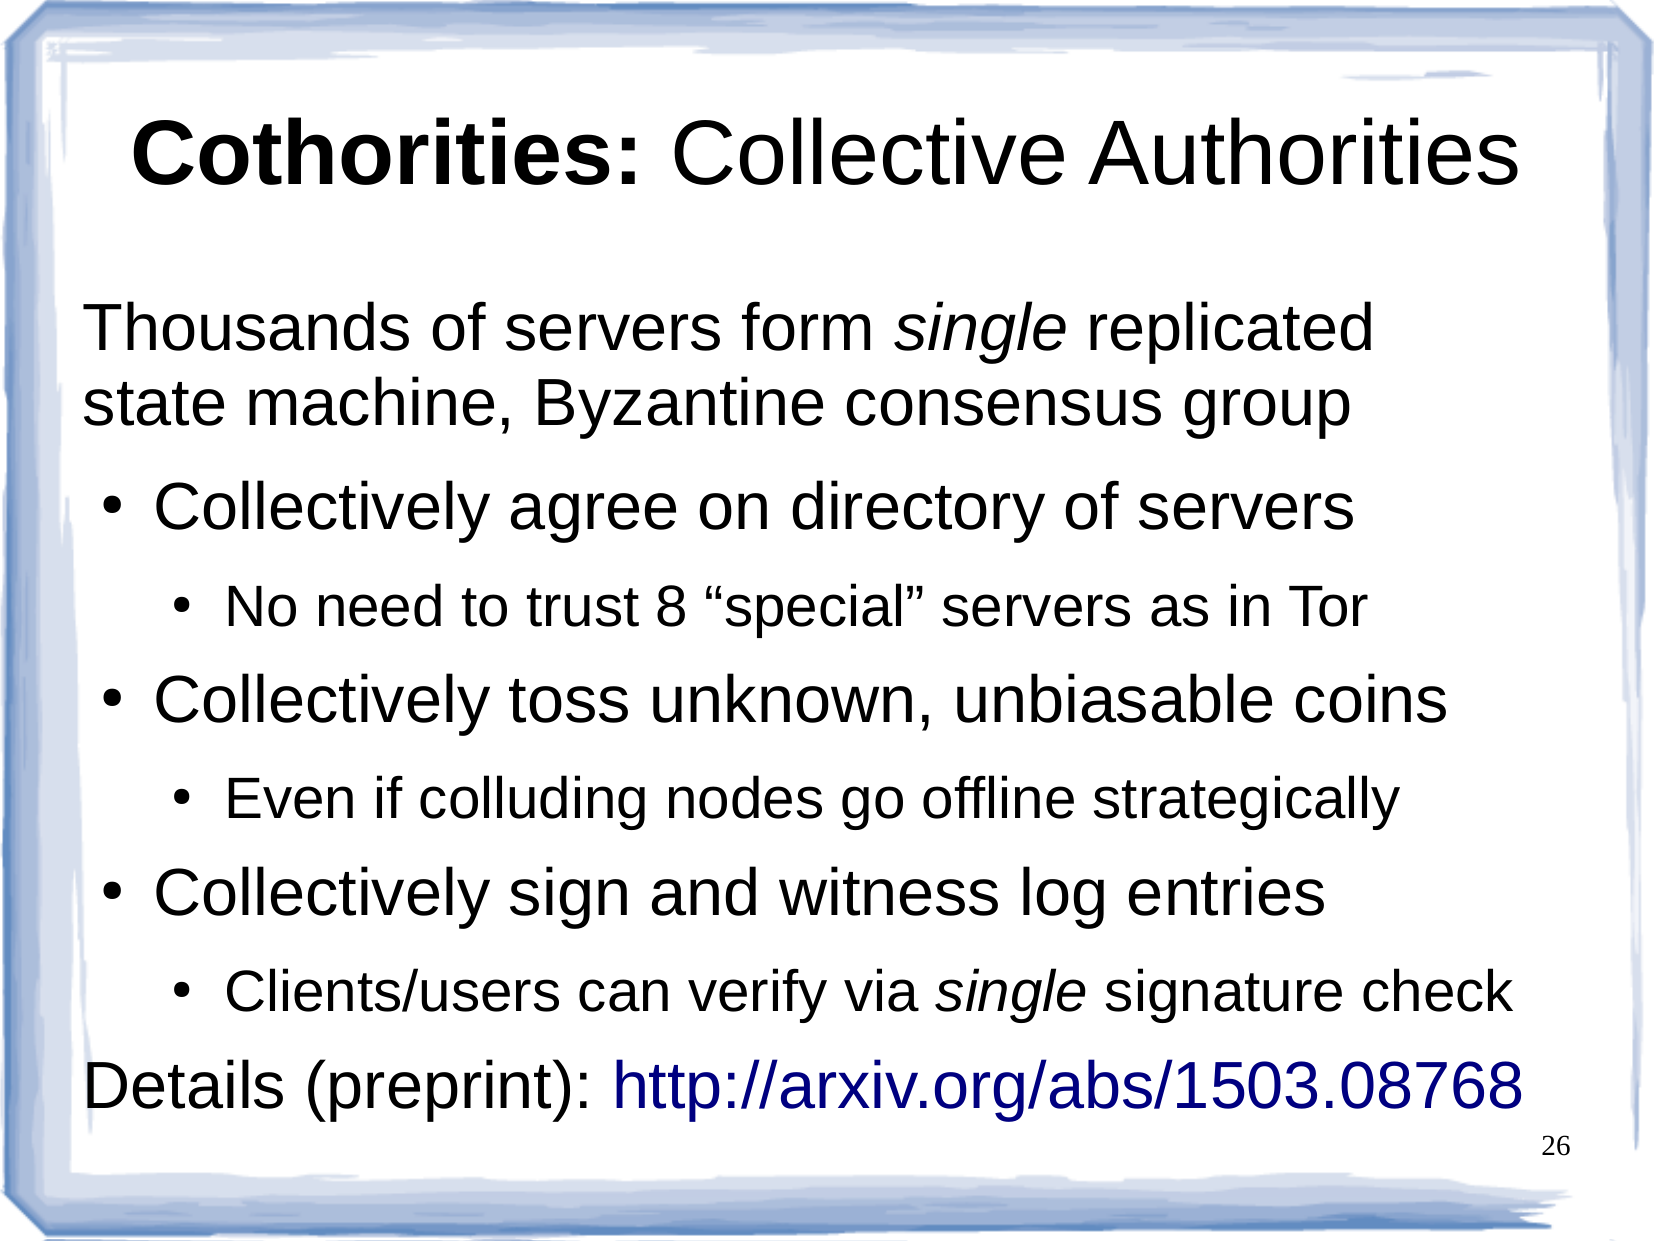

# Cothorities: Collective Authorities
Thousands of servers form single replicated
state machine, Byzantine consensus group
Collectively agree on directory of servers
No need to trust 8 “special” servers as in Tor
Collectively toss unknown, unbiasable coins
Even if colluding nodes go offline strategically
Collectively sign and witness log entries
Clients/users can verify via single signature check
Details (preprint): http://arxiv.org/abs/1503.08768
26